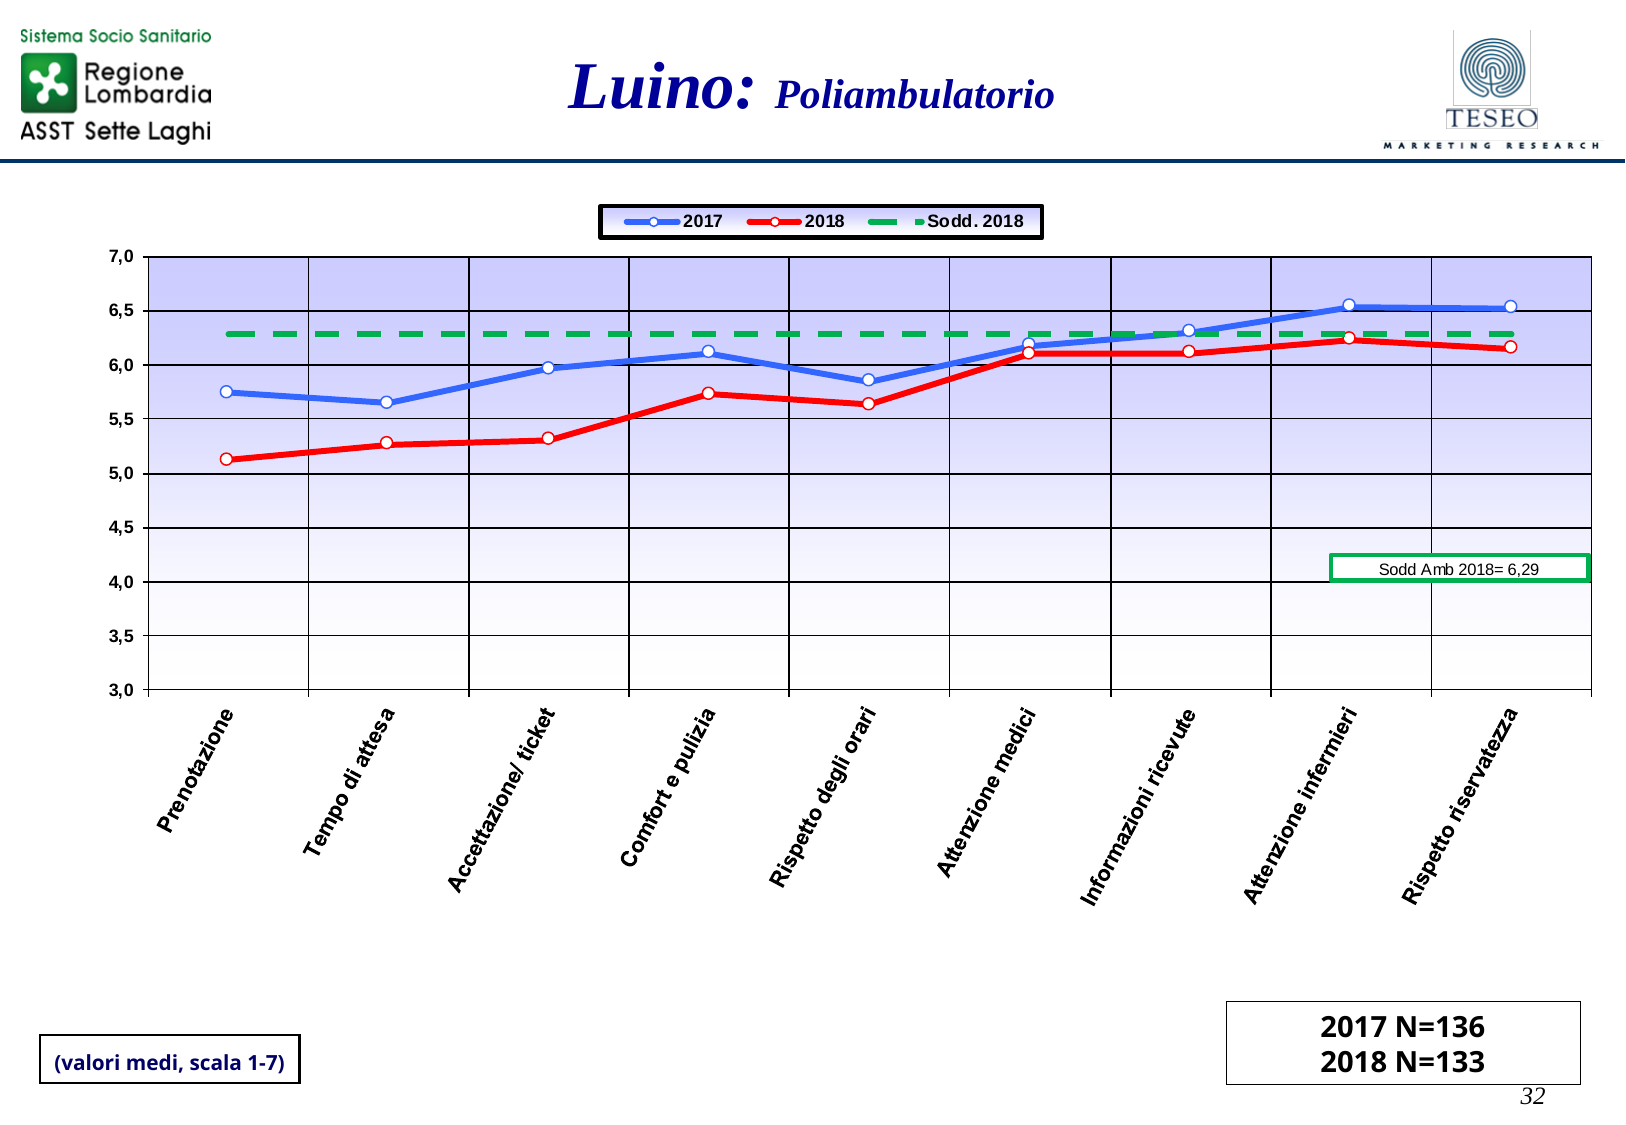

Luino: Poliambulatorio
2017 N=136
2018 N=133
(valori medi, scala 1-7)